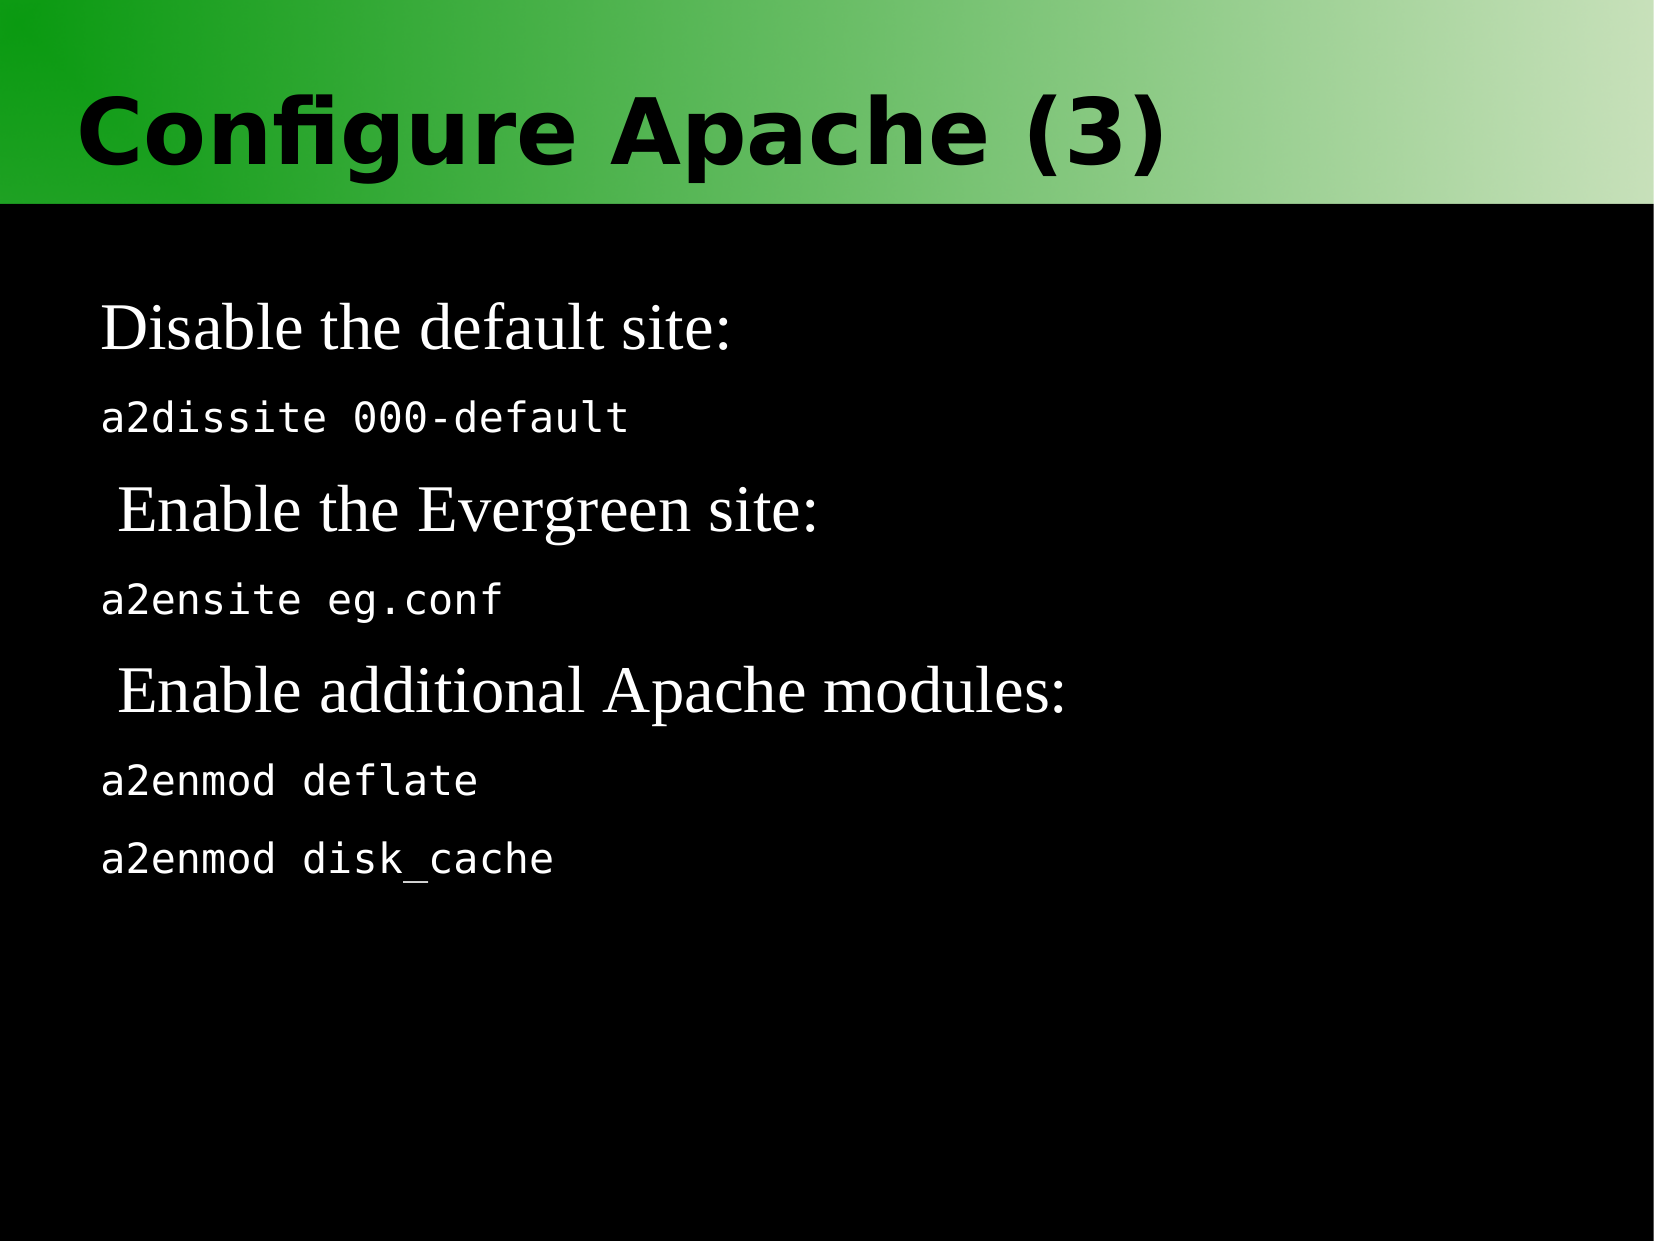

# Configure Apache (3)
Disable the default site:
a2dissite 000-default
 Enable the Evergreen site:
a2ensite eg.conf
 Enable additional Apache modules:
a2enmod deflate
a2enmod disk_cache